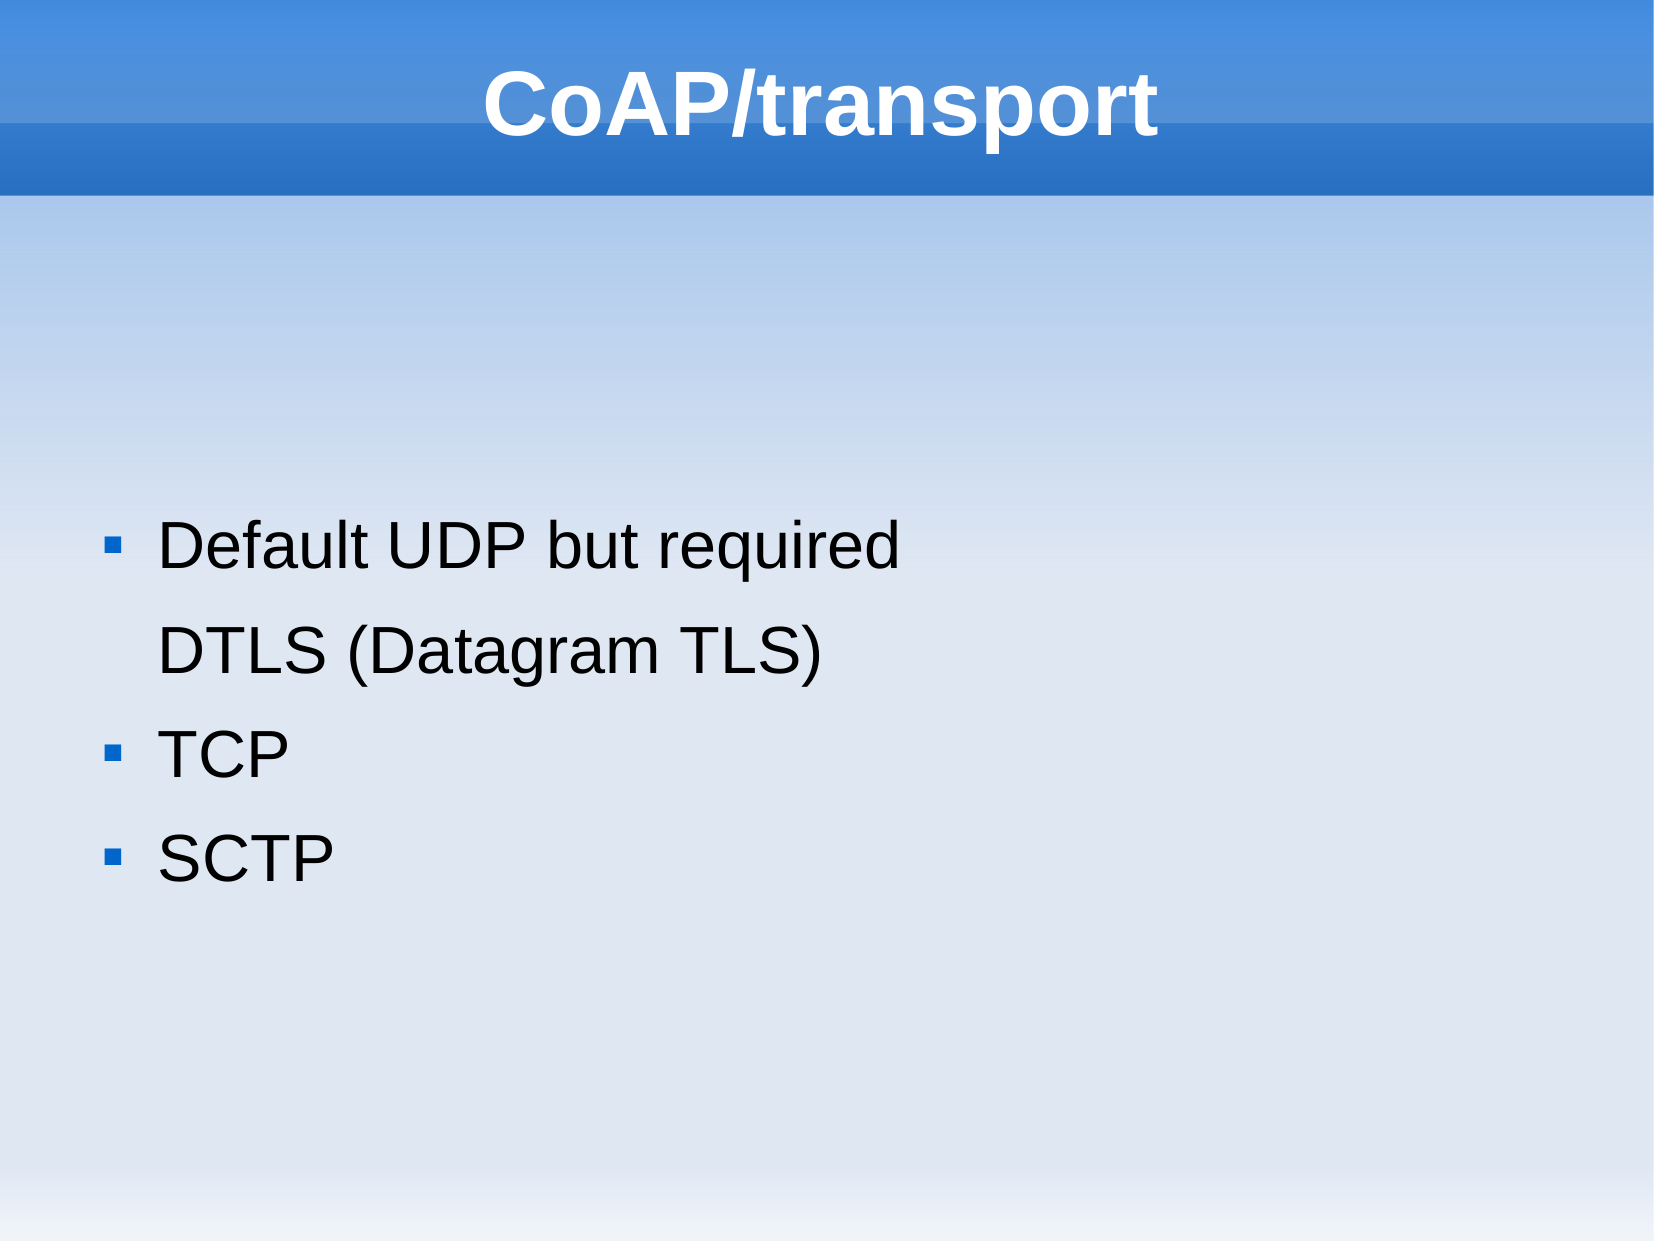

# CoAP/transport
Default UDP but required
DTLS (Datagram TLS)
TCP
SCTP